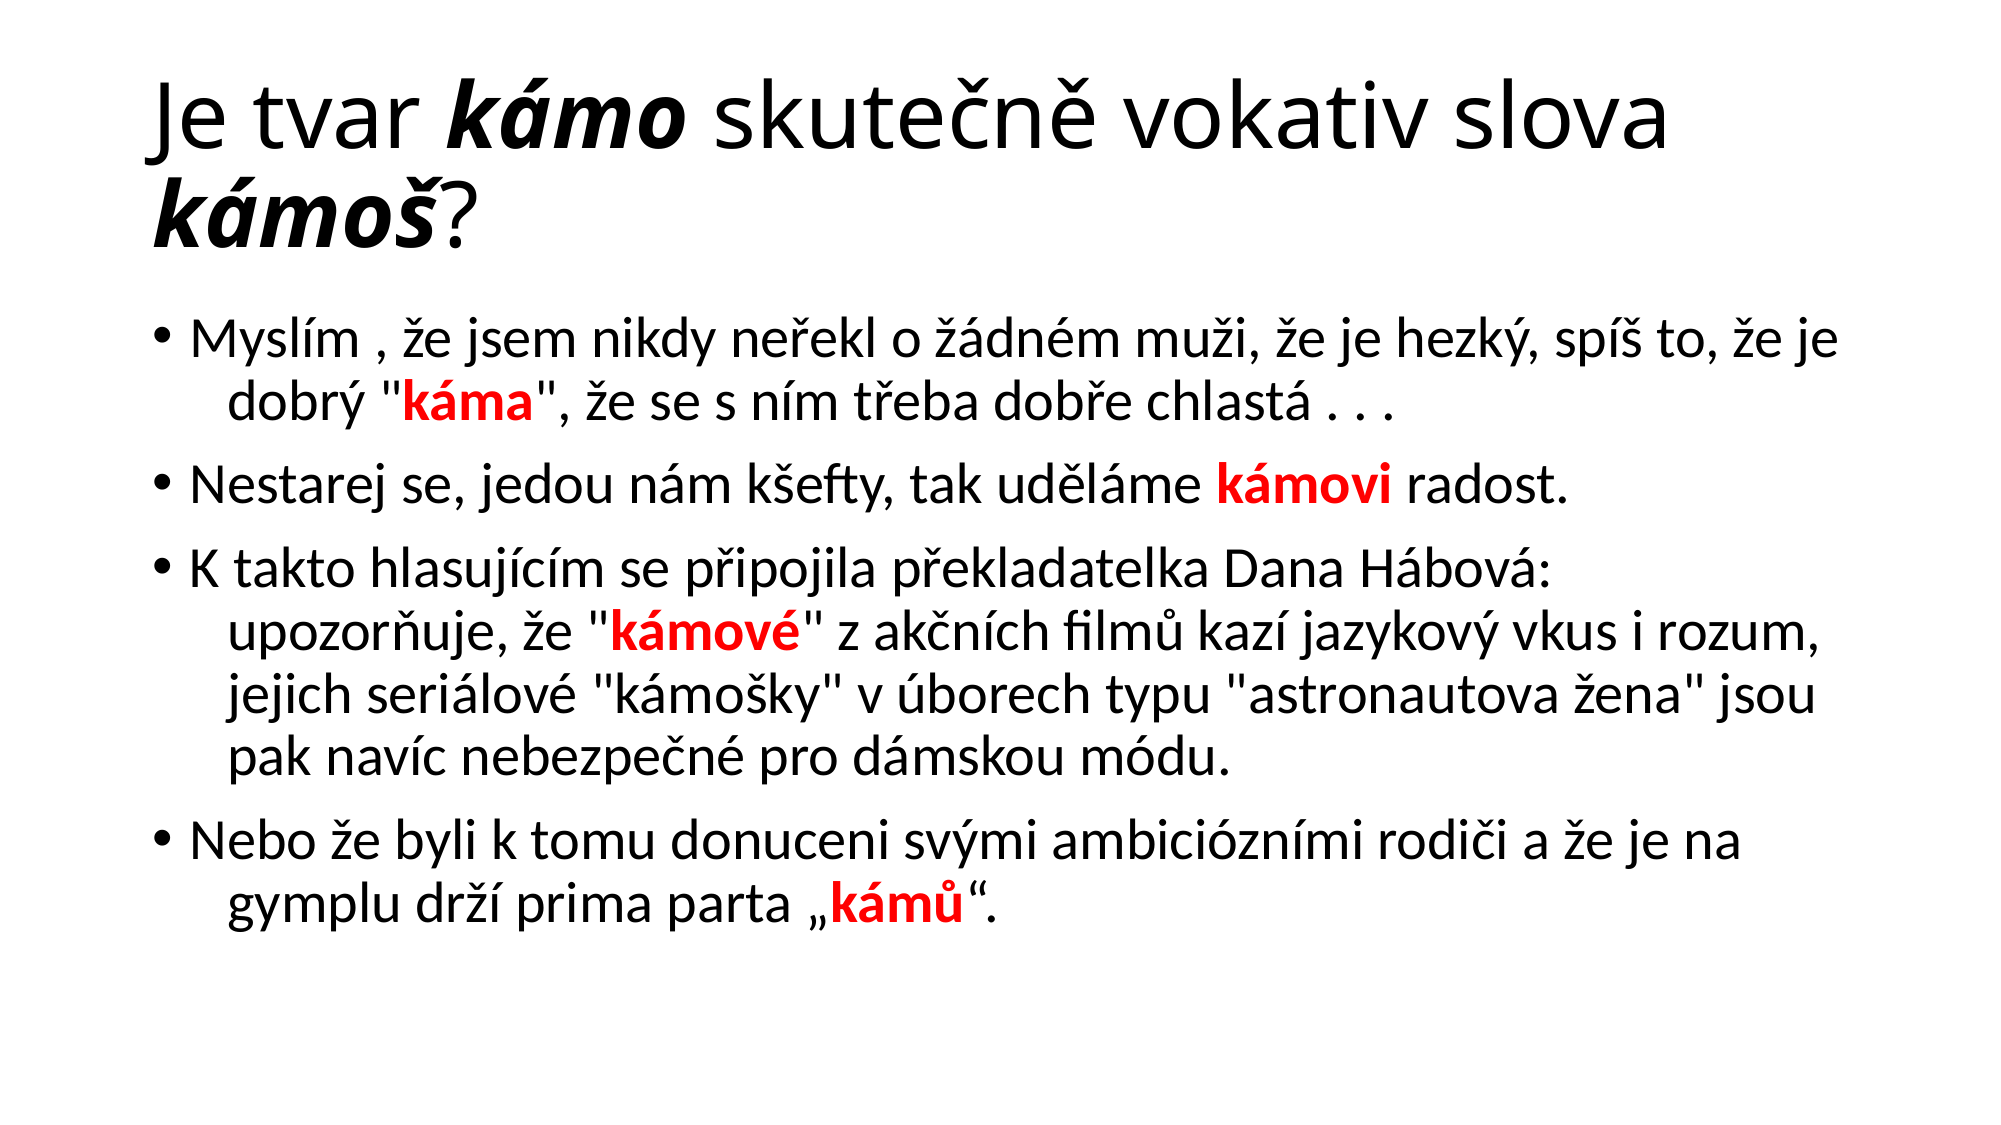

# Je tvar kámo skutečně vokativ slova kámoš?
Myslím , že jsem nikdy neřekl o žádném muži, že je hezký, spíš to, že je dobrý "káma", že se s ním třeba dobře chlastá . . .
Nestarej se, jedou nám kšefty, tak uděláme kámovi radost.
K takto hlasujícím se připojila překladatelka Dana Hábová: upozorňuje, že "kámové" z akčních filmů kazí jazykový vkus i rozum, jejich seriálové "kámošky" v úborech typu "astronautova žena" jsou pak navíc nebezpečné pro dámskou módu.
Nebo že byli k tomu donuceni svými ambiciózními rodiči a že je na gymplu drží prima parta „kámů“.